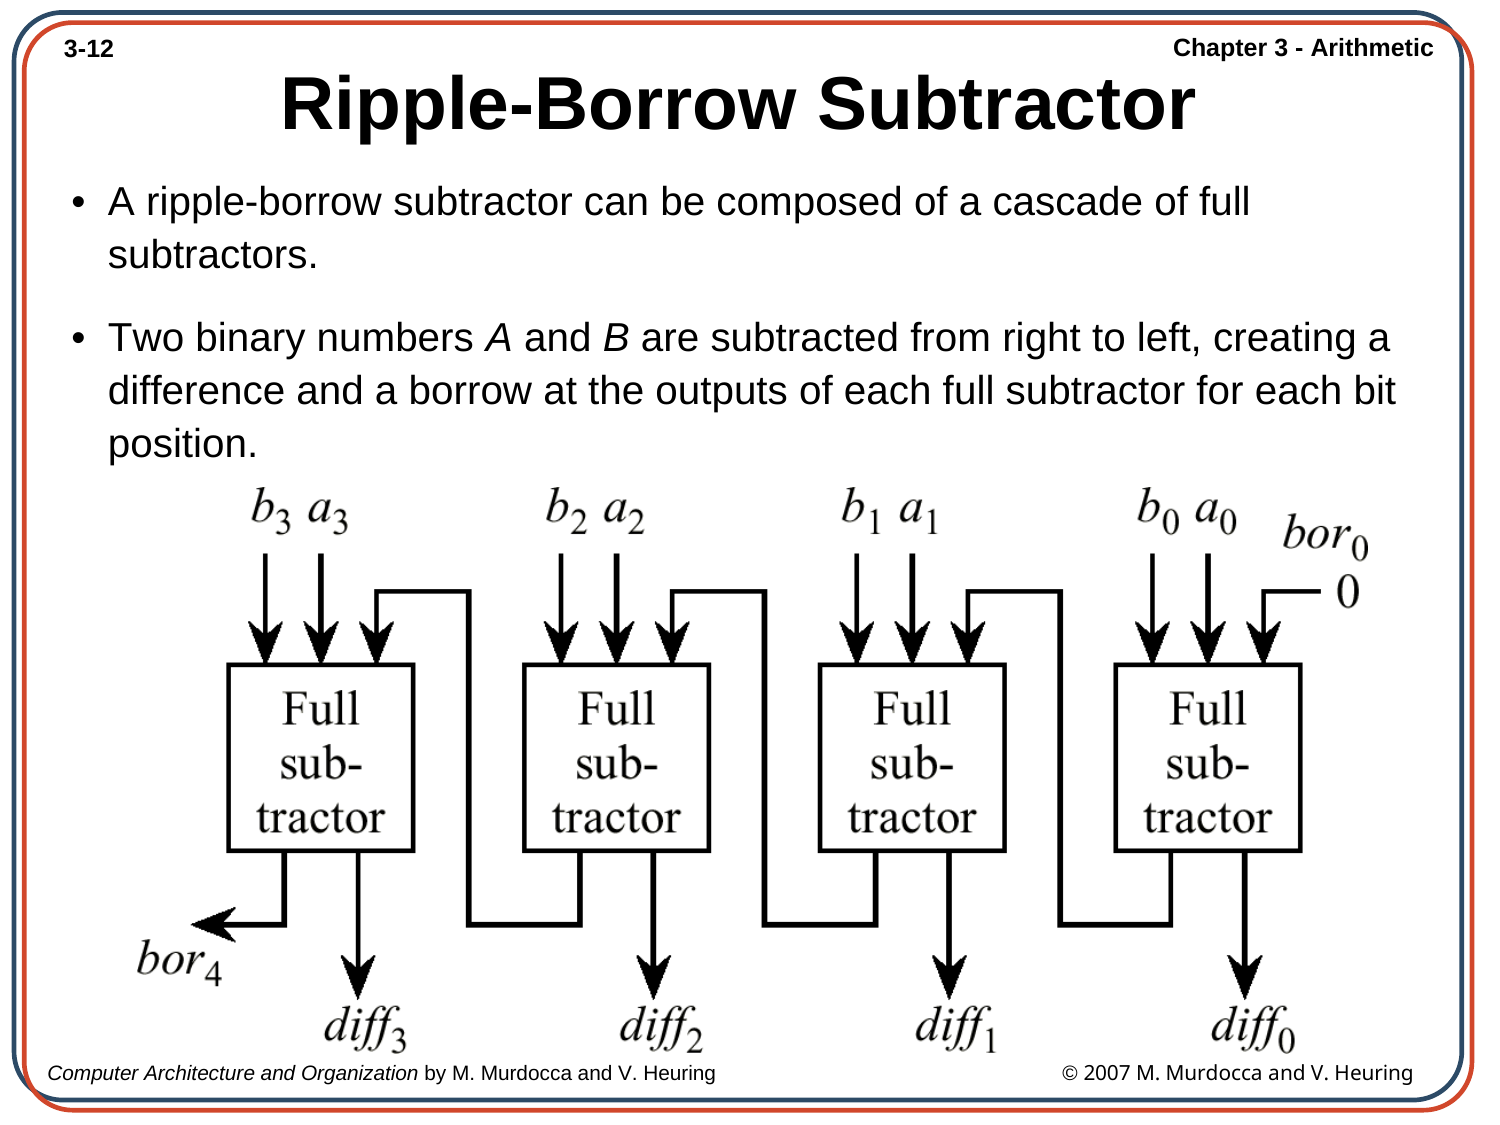

# Ripple-Borrow Subtractor
•	A ripple-borrow subtractor can be composed of a cascade of full subtractors.
•	Two binary numbers A and B are subtracted from right to left, creating a difference and a borrow at the outputs of each full subtractor for each bit position.